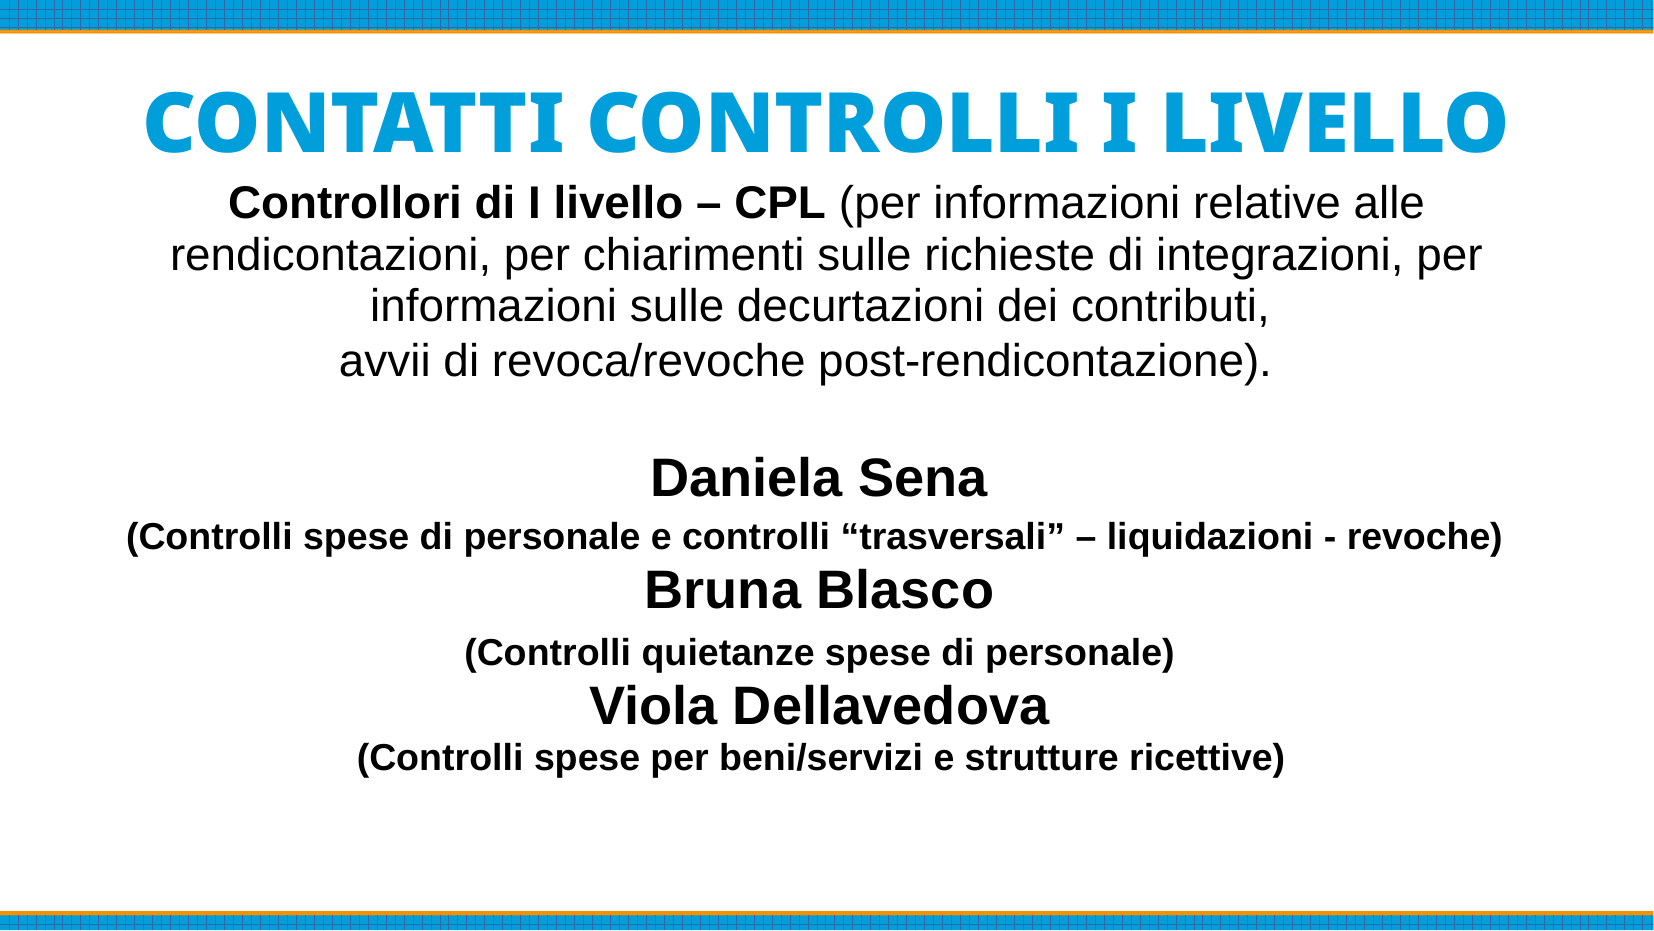

# CONTATTI CONTROLLI I LIVELLO
Controllori di I livello – CPL (per informazioni relative alle rendicontazioni, per chiarimenti sulle richieste di integrazioni, per informazioni sulle decurtazioni dei contributi,
avvii di revoca/revoche post-rendicontazione).
Daniela Sena
(Controlli spese di personale e controlli “trasversali” – liquidazioni - revoche)
Bruna Blasco
(Controlli quietanze spese di personale)
Viola Dellavedova
(Controlli spese per beni/servizi e strutture ricettive)